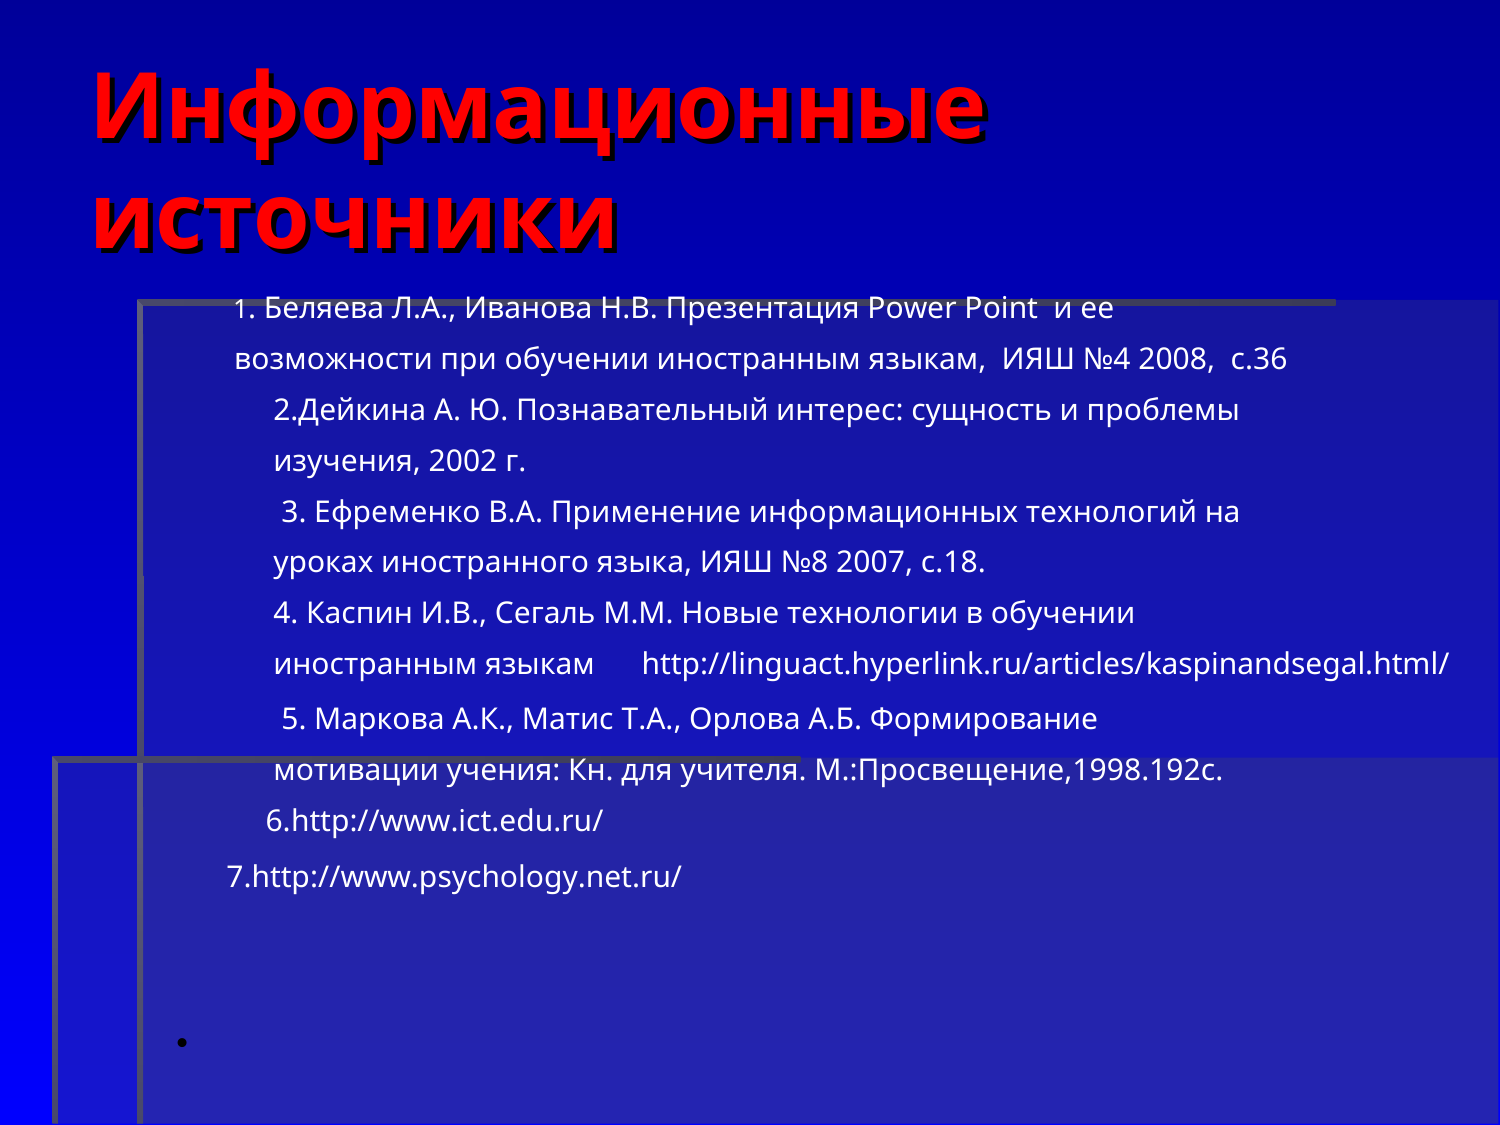

# Информационные источники
 1. Беляева Л.А., Иванова Н.В. Презентация Power Point и ее
 возможности при обучении иностранным языкам, ИЯШ №4 2008, с.36
 2.Дейкина А. Ю. Познавательный интерес: сущность и проблемы
 изучения, 2002 г.
 3. Ефременко В.А. Применение информационных технологий на
 уроках иностранного языка, ИЯШ №8 2007, с.18.
 4. Каспин И.В., Сегаль М.М. Новые технологии в обучении
 иностранным языкам http://linguact.hyperlink.ru/articles/kaspinandsegal.html/
 5. Маркова А.К., Матис Т.А., Орлова А.Б. Формирование
 мотивации учения: Кн. для учителя. М.:Просвещение,1998.192с.
6.http://www.ict.edu.ru/
7.http://www.psychology.net.ru/